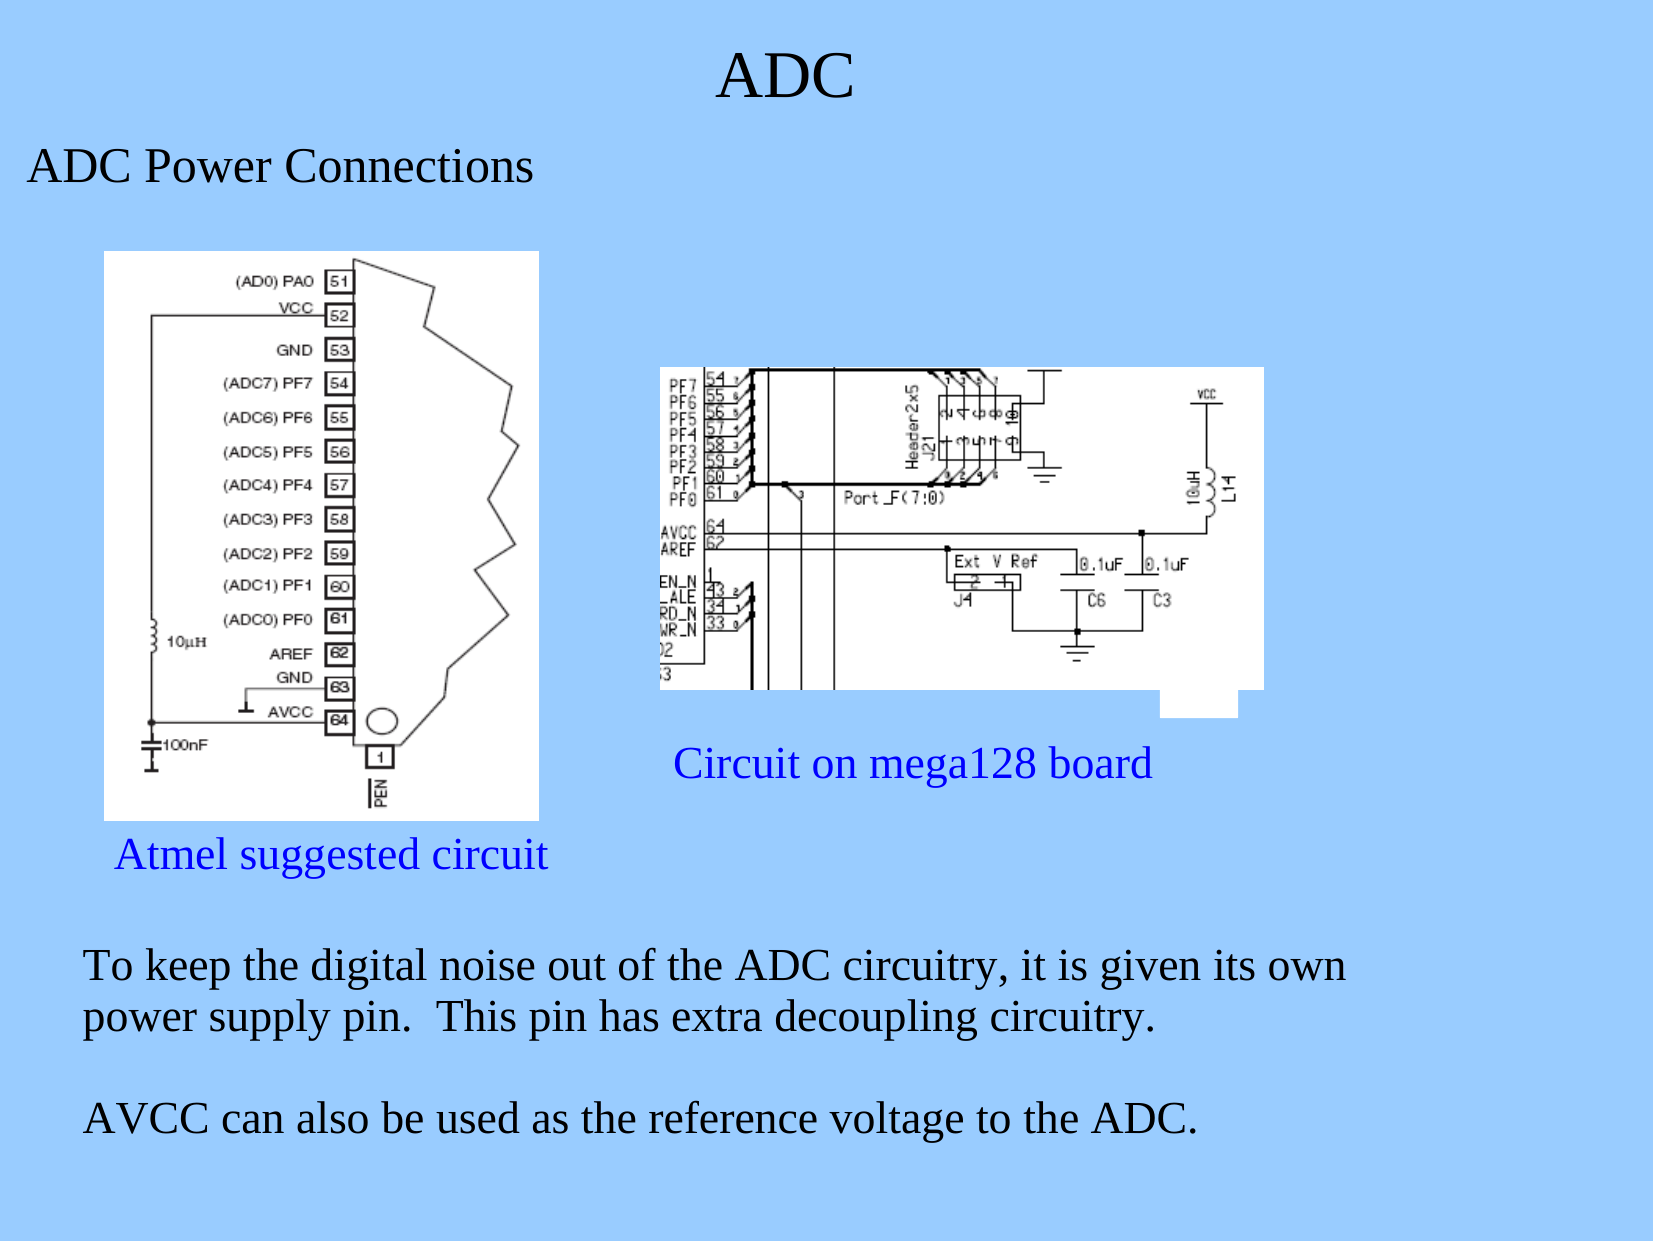

ADC
ADC Power Connections
Circuit on mega128 board
Atmel suggested circuit
To keep the digital noise out of the ADC circuitry, it is given its own
power supply pin. This pin has extra decoupling circuitry.
AVCC can also be used as the reference voltage to the ADC.